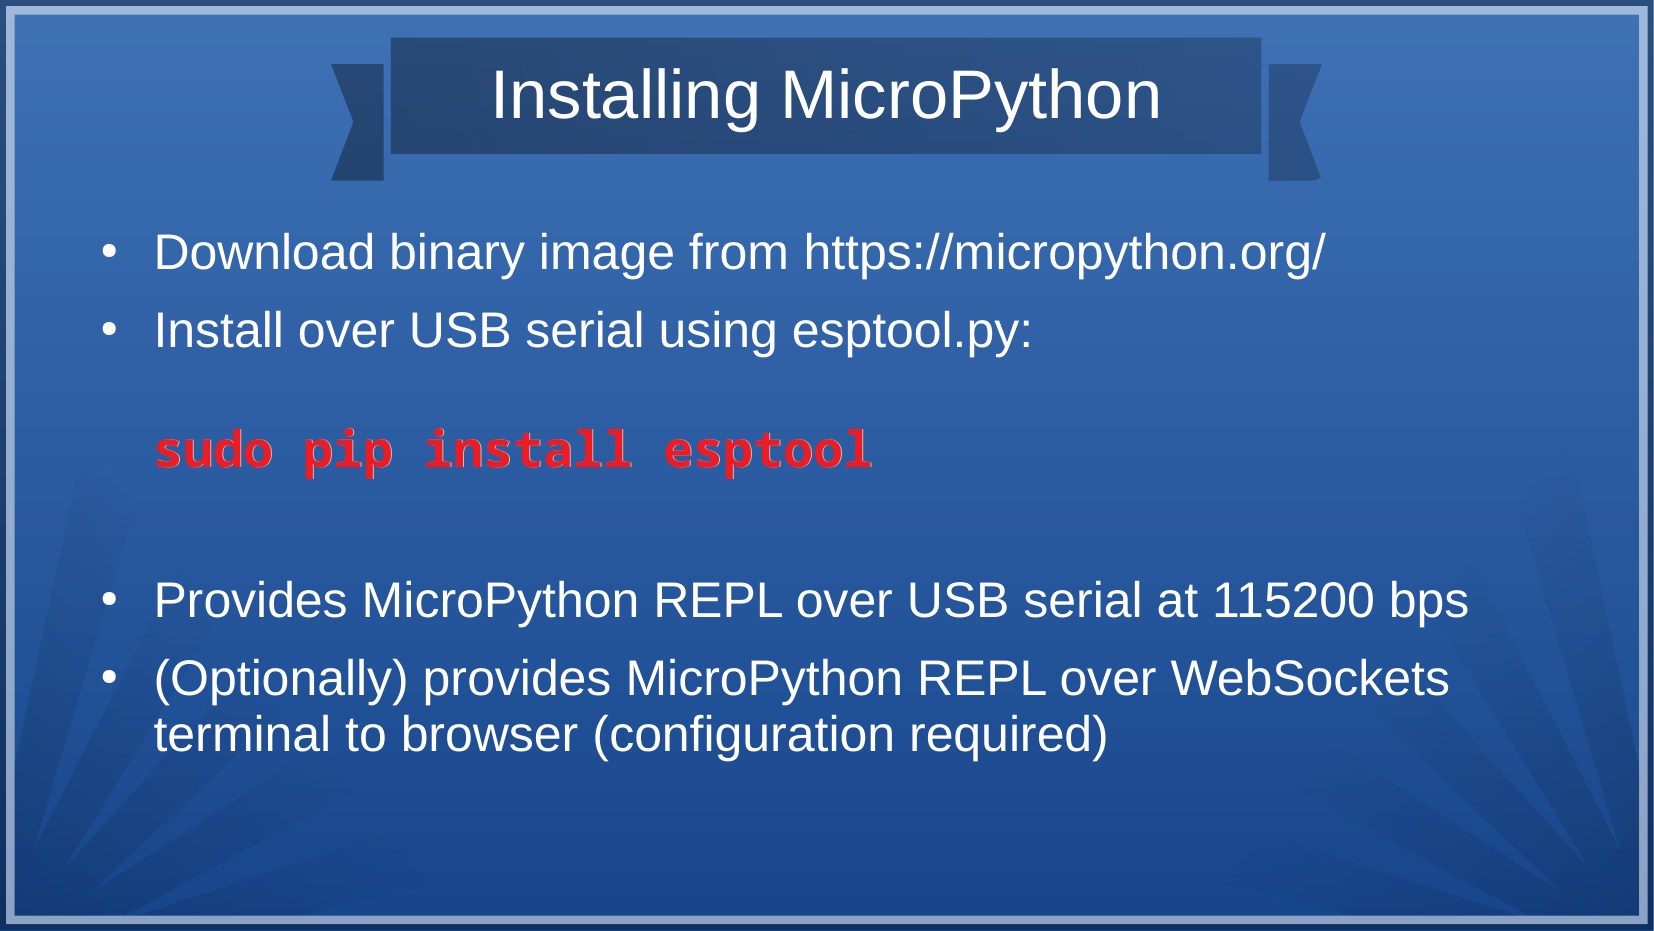

# Installing MicroPython
Download binary image from https://micropython.org/
Install over USB serial using esptool.py:
sudo pip install esptool
Provides MicroPython REPL over USB serial at 115200 bps
(Optionally) provides MicroPython REPL over WebSockets terminal to browser (configuration required)